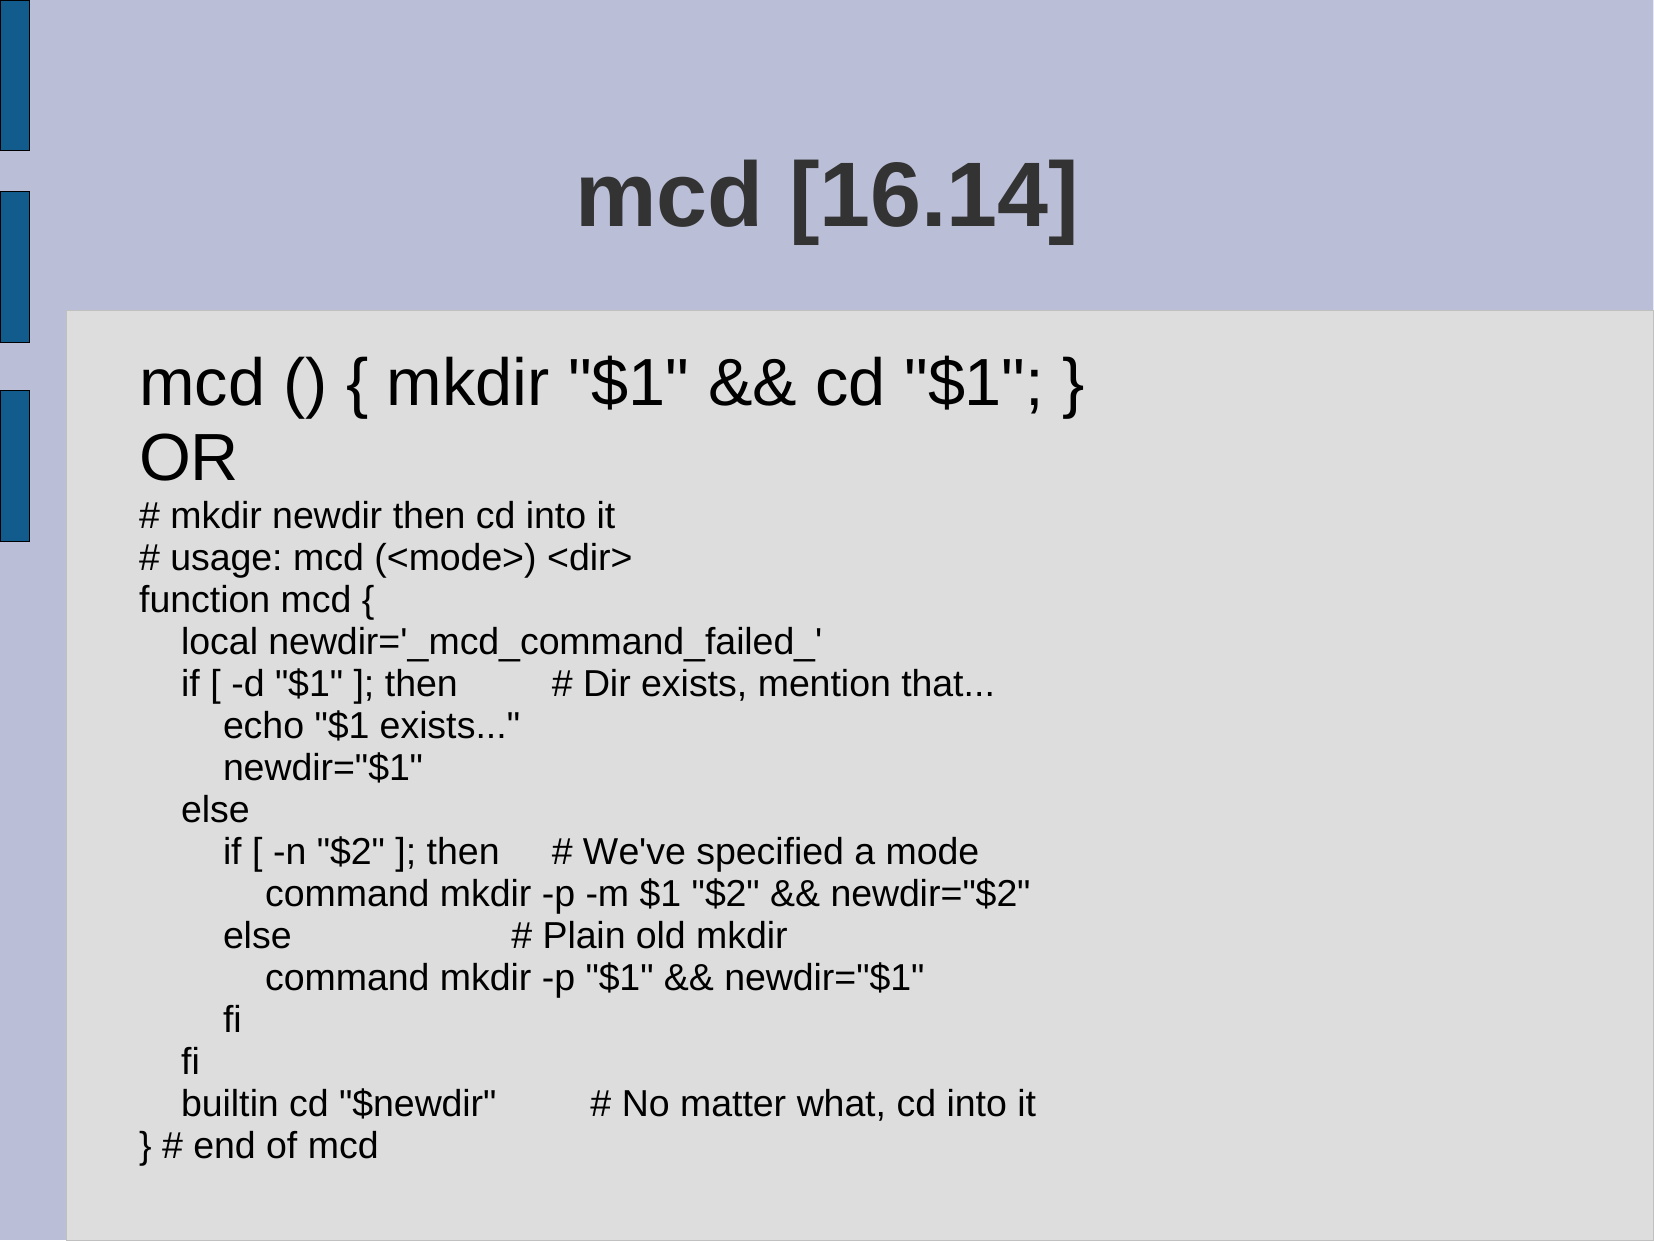

# mcd [16.14]
mcd () { mkdir "$1" && cd "$1"; }
OR
# mkdir newdir then cd into it
# usage: mcd (<mode>) <dir>
function mcd {
 local newdir='_mcd_command_failed_'
 if [ -d "$1" ]; then # Dir exists, mention that...
 echo "$1 exists..."
 newdir="$1"
 else
 if [ -n "$2" ]; then # We've specified a mode
 command mkdir -p -m $1 "$2" && newdir="$2"
 else # Plain old mkdir
 command mkdir -p "$1" && newdir="$1"
 fi
 fi
 builtin cd "$newdir" # No matter what, cd into it
} # end of mcd